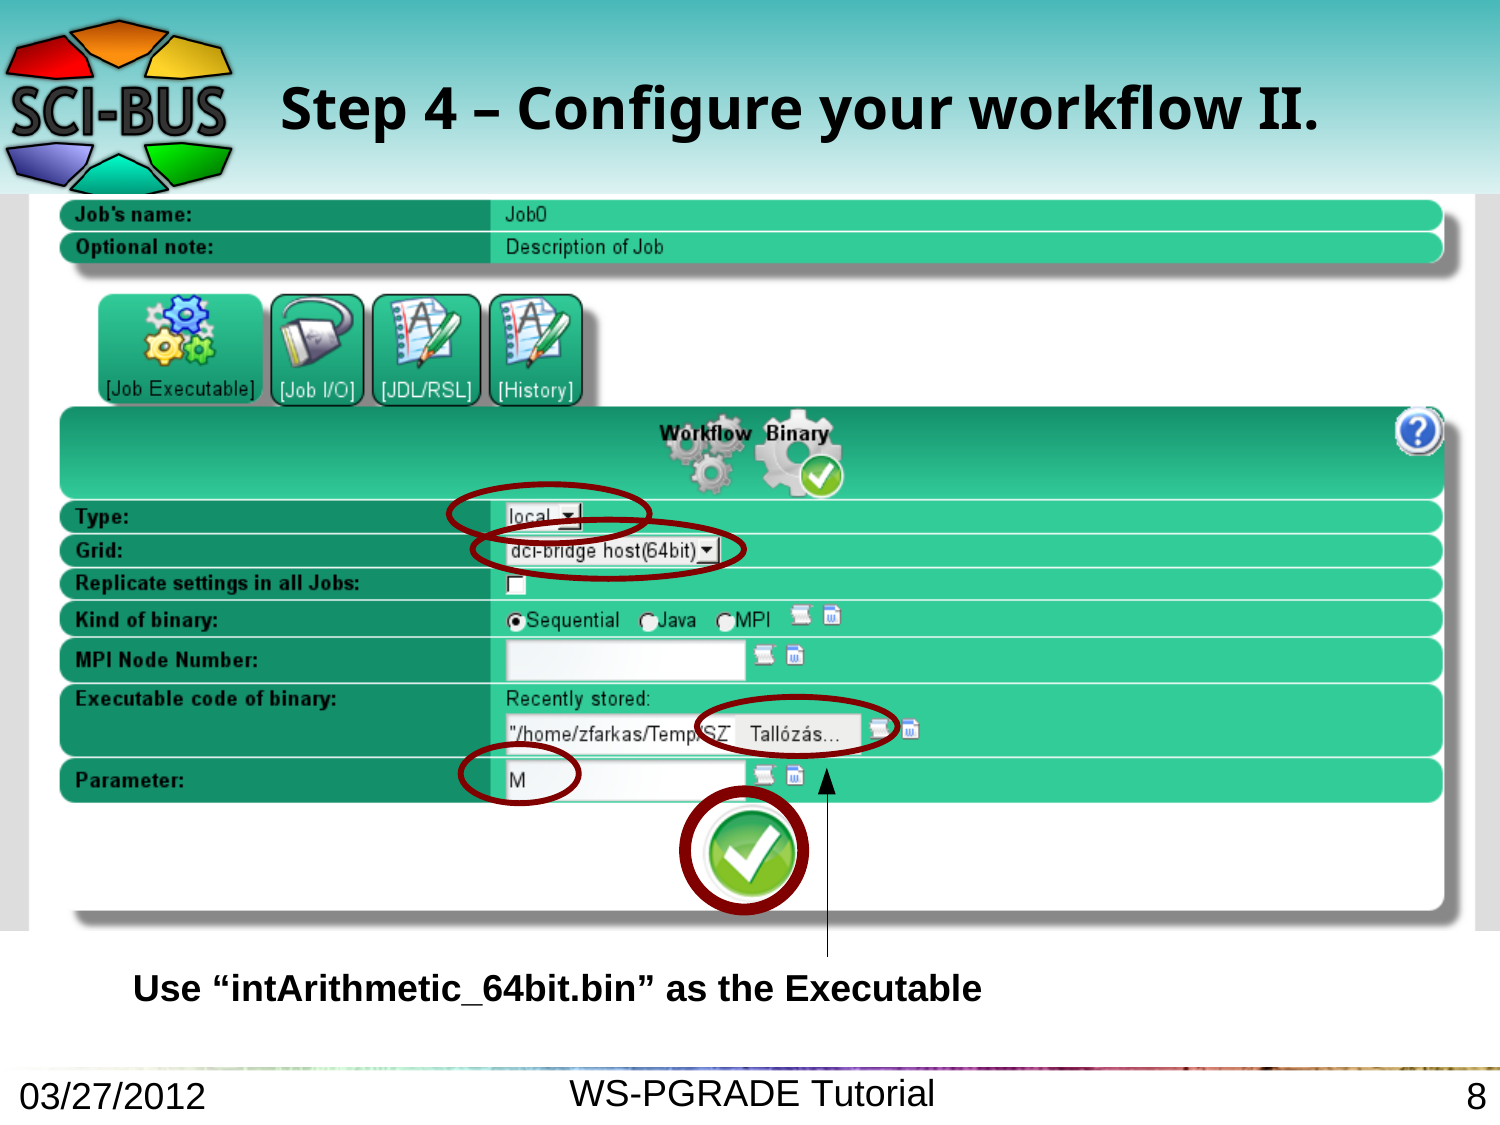

# Step 4 – Configure your workflow II.
Use “intArithmetic_64bit.bin” as the Executable
Footer
5/29/2006
8